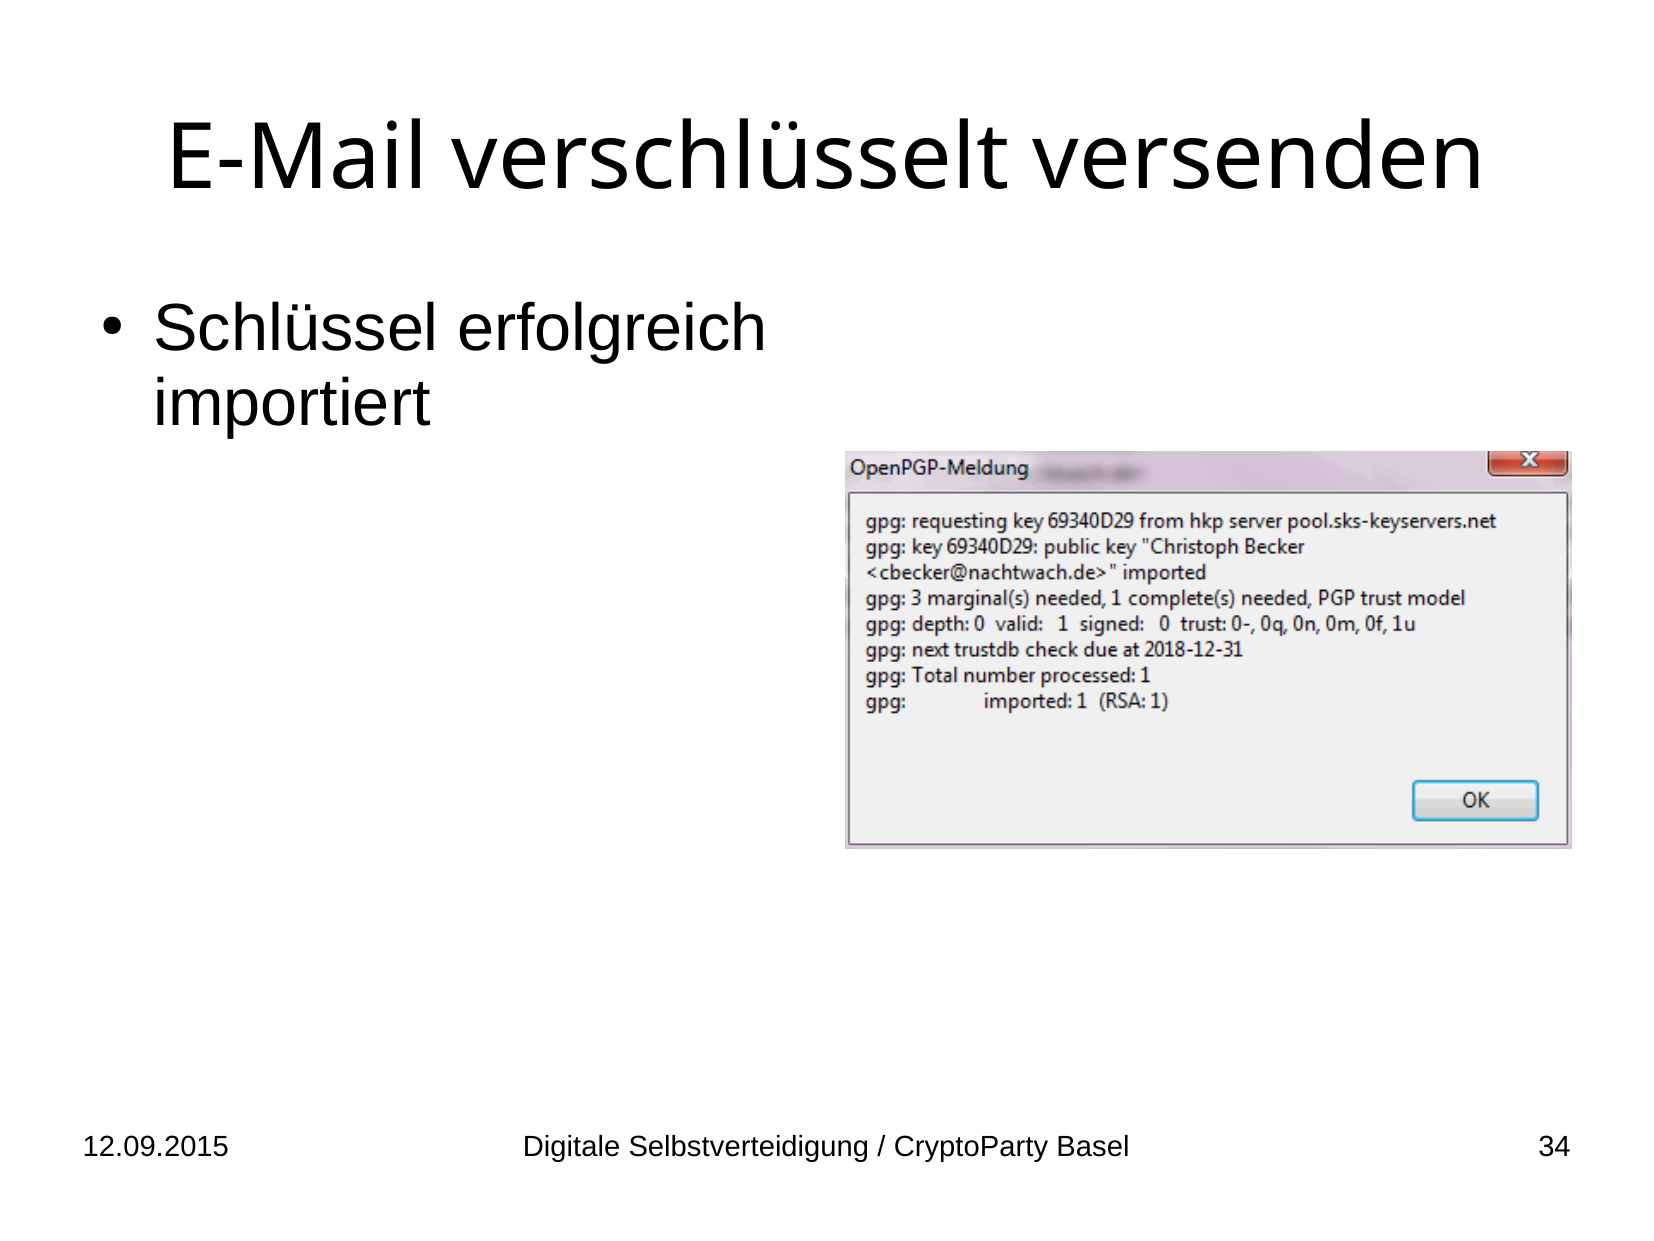

# E-Mail verschlüsselt versenden
Schlüssel erfolgreich importiert
12.09.2015
Digitale Selbstverteidigung / CryptoParty Basel
34